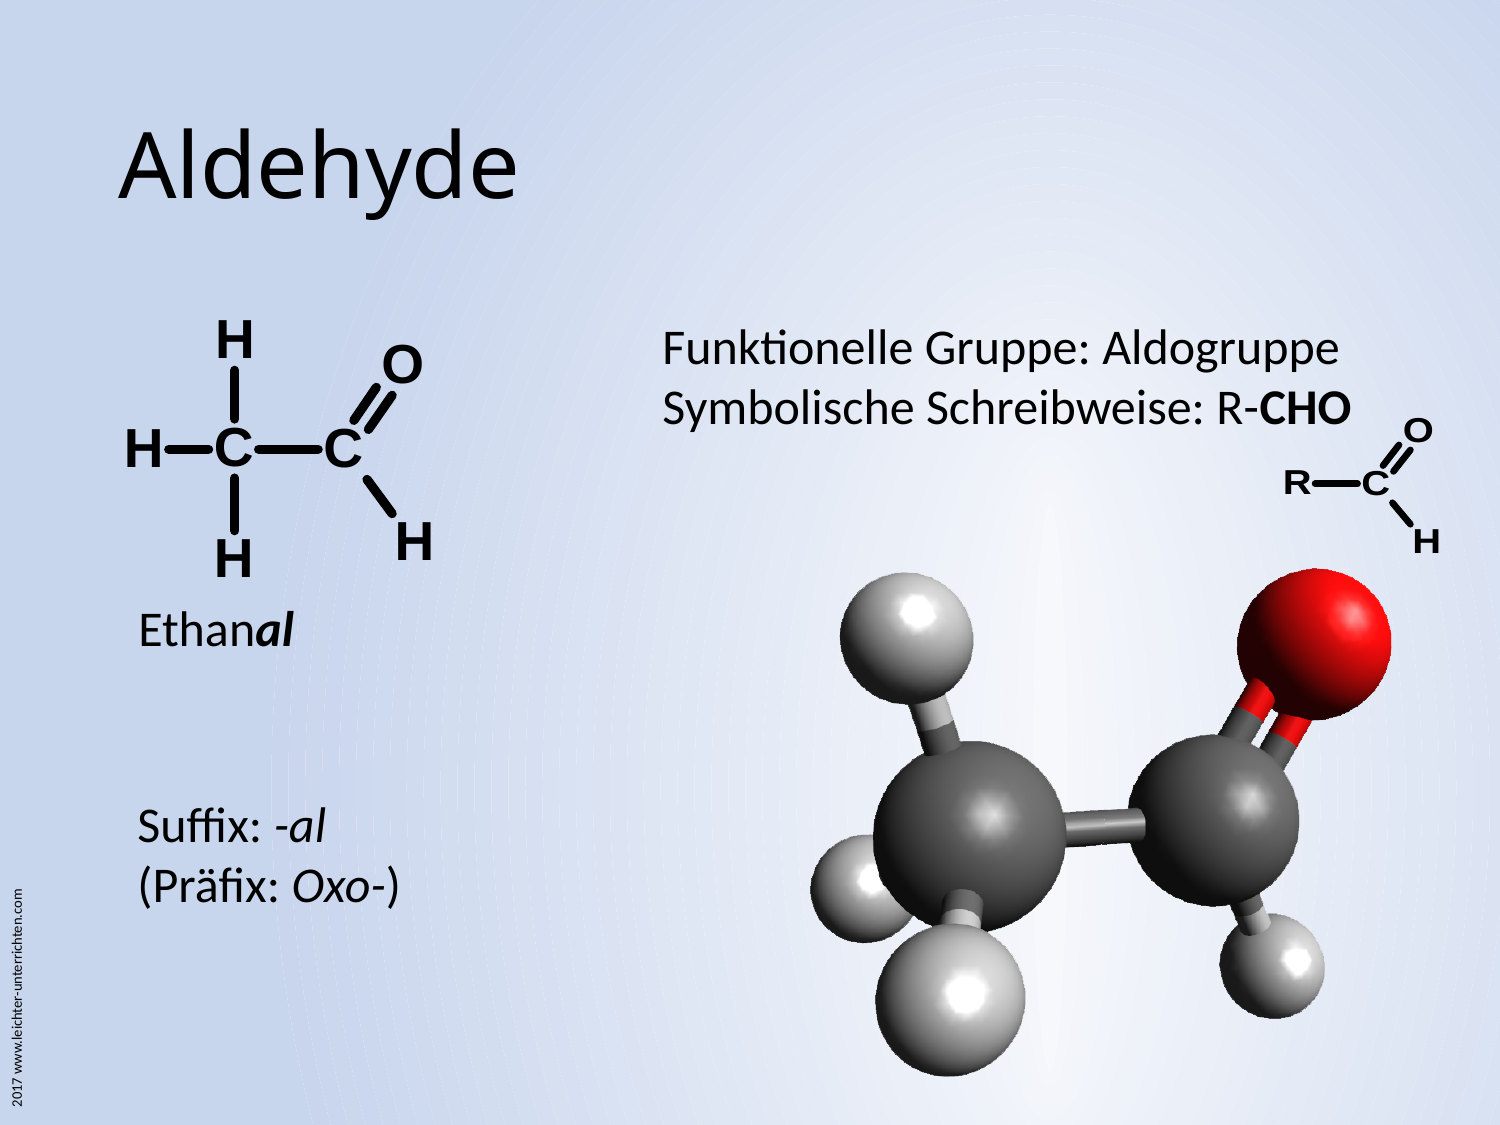

# Aldehyde
Funktionelle Gruppe: Aldogruppe
Symbolische Schreibweise: R-CHO
Ethanal
Suffix: -al
(Präfix: Oxo-)